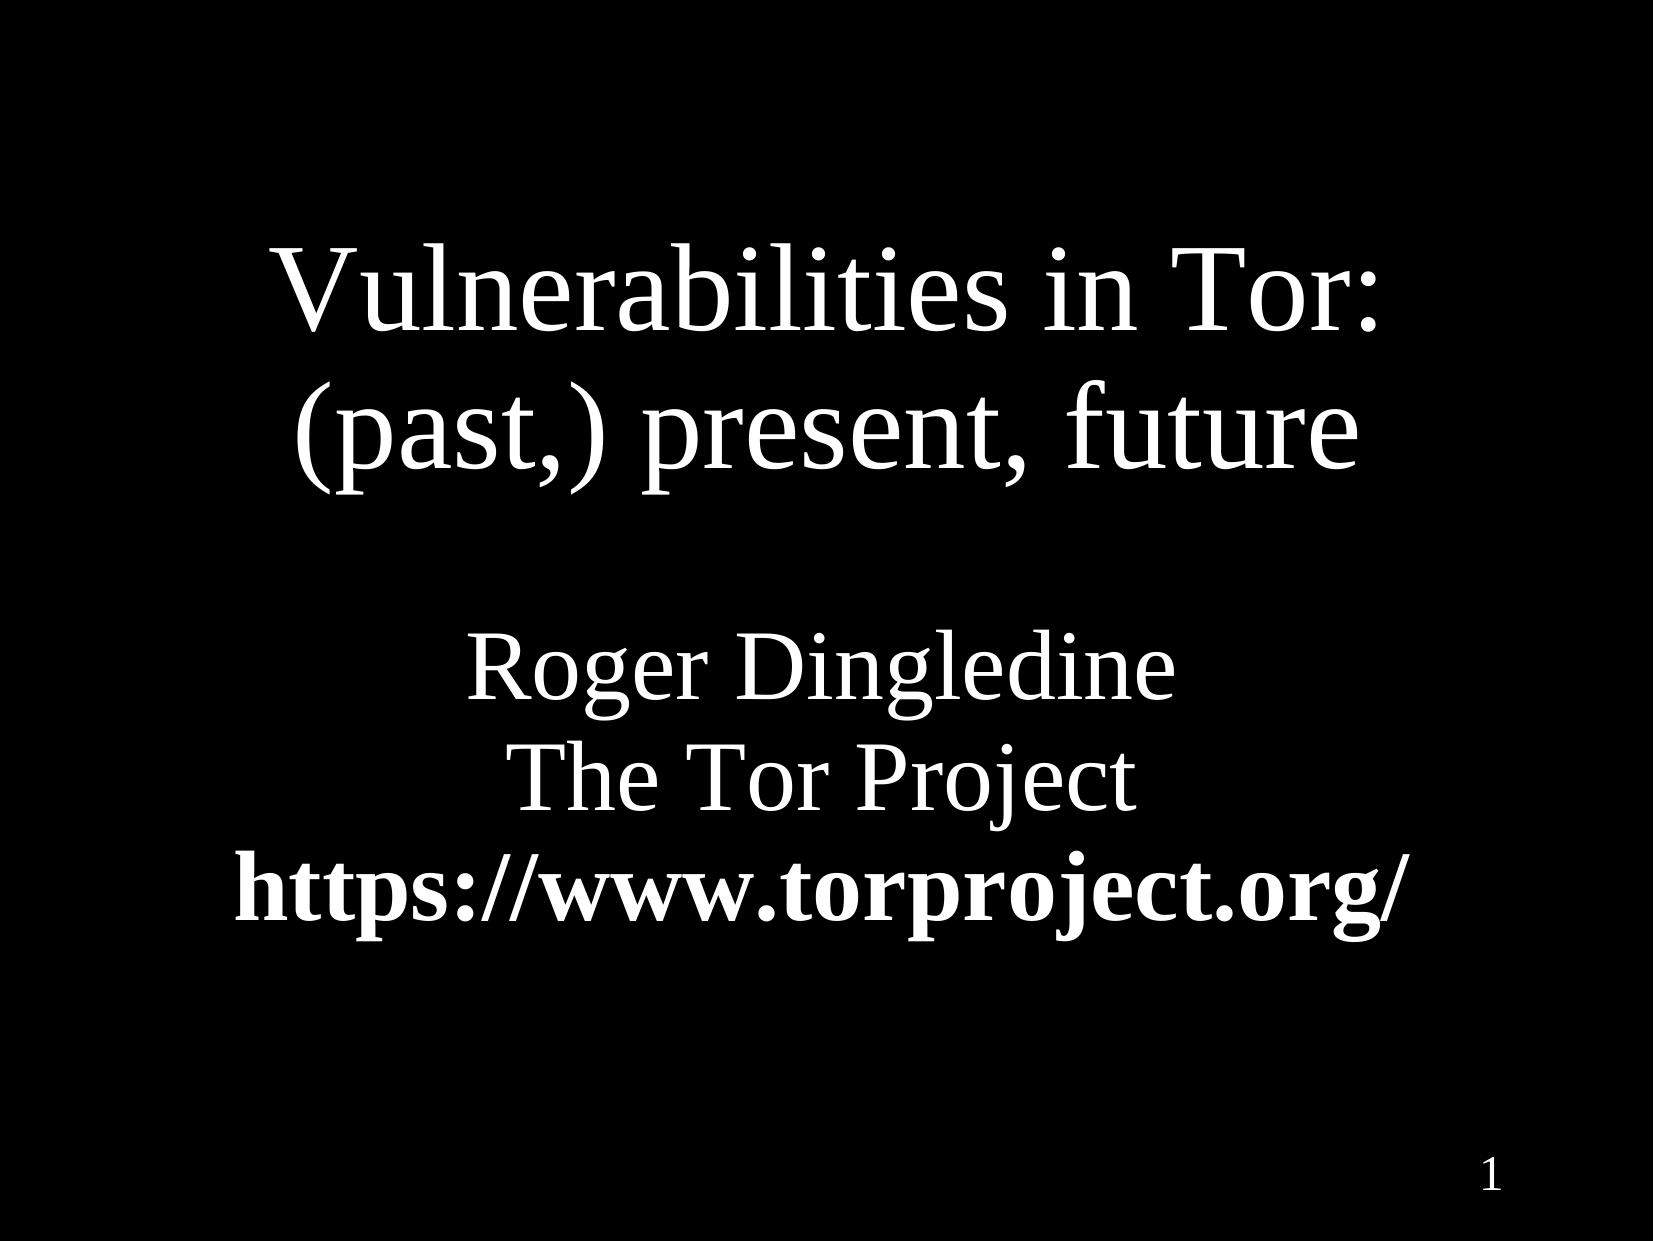

# Vulnerabilities in Tor: (past,) present, future
Roger Dingledine
The Tor Project
https://www.torproject.org/